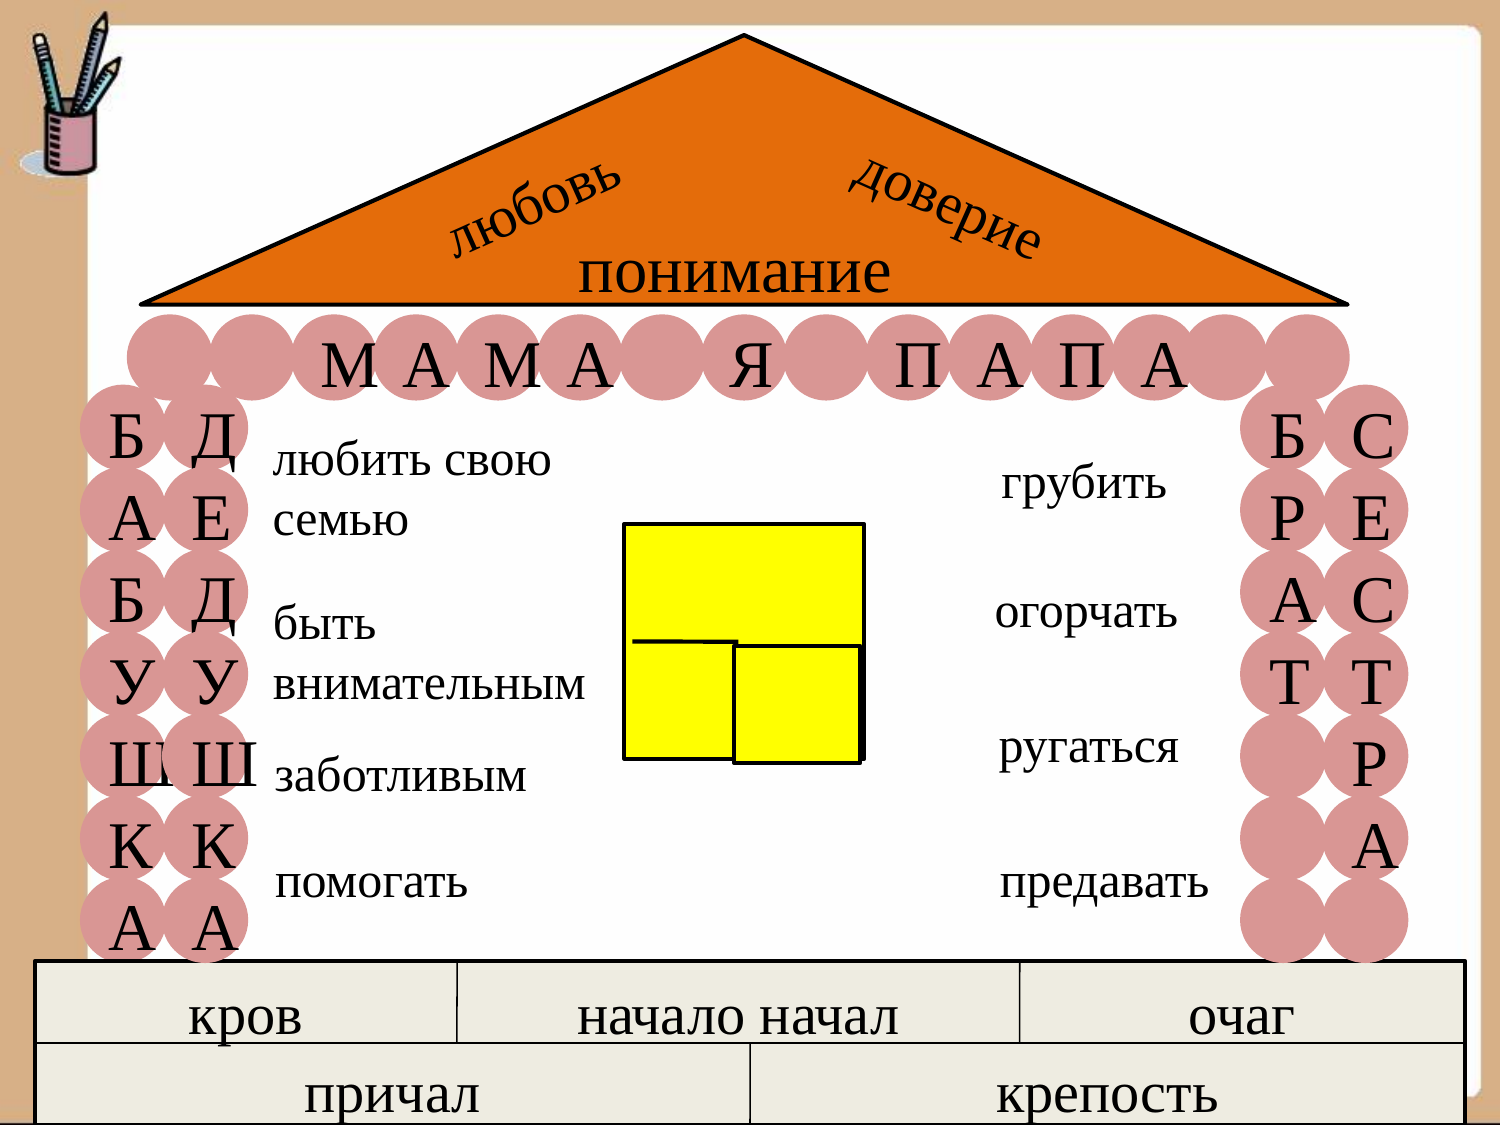

любовь
доверие
понимание
М
А
М
А
Я
П
А
П
А
Б
Д
Б
С
любить свою семью
грубить
А
Е
Р
Е
Б
Д
А
С
огорчать
быть внимательным
У
У
Т
Т
ругаться
Ш
Ш
Р
заботливым
К
К
А
помогать
предавать
А
А
кров
начало начал
очаг
причал
крепость